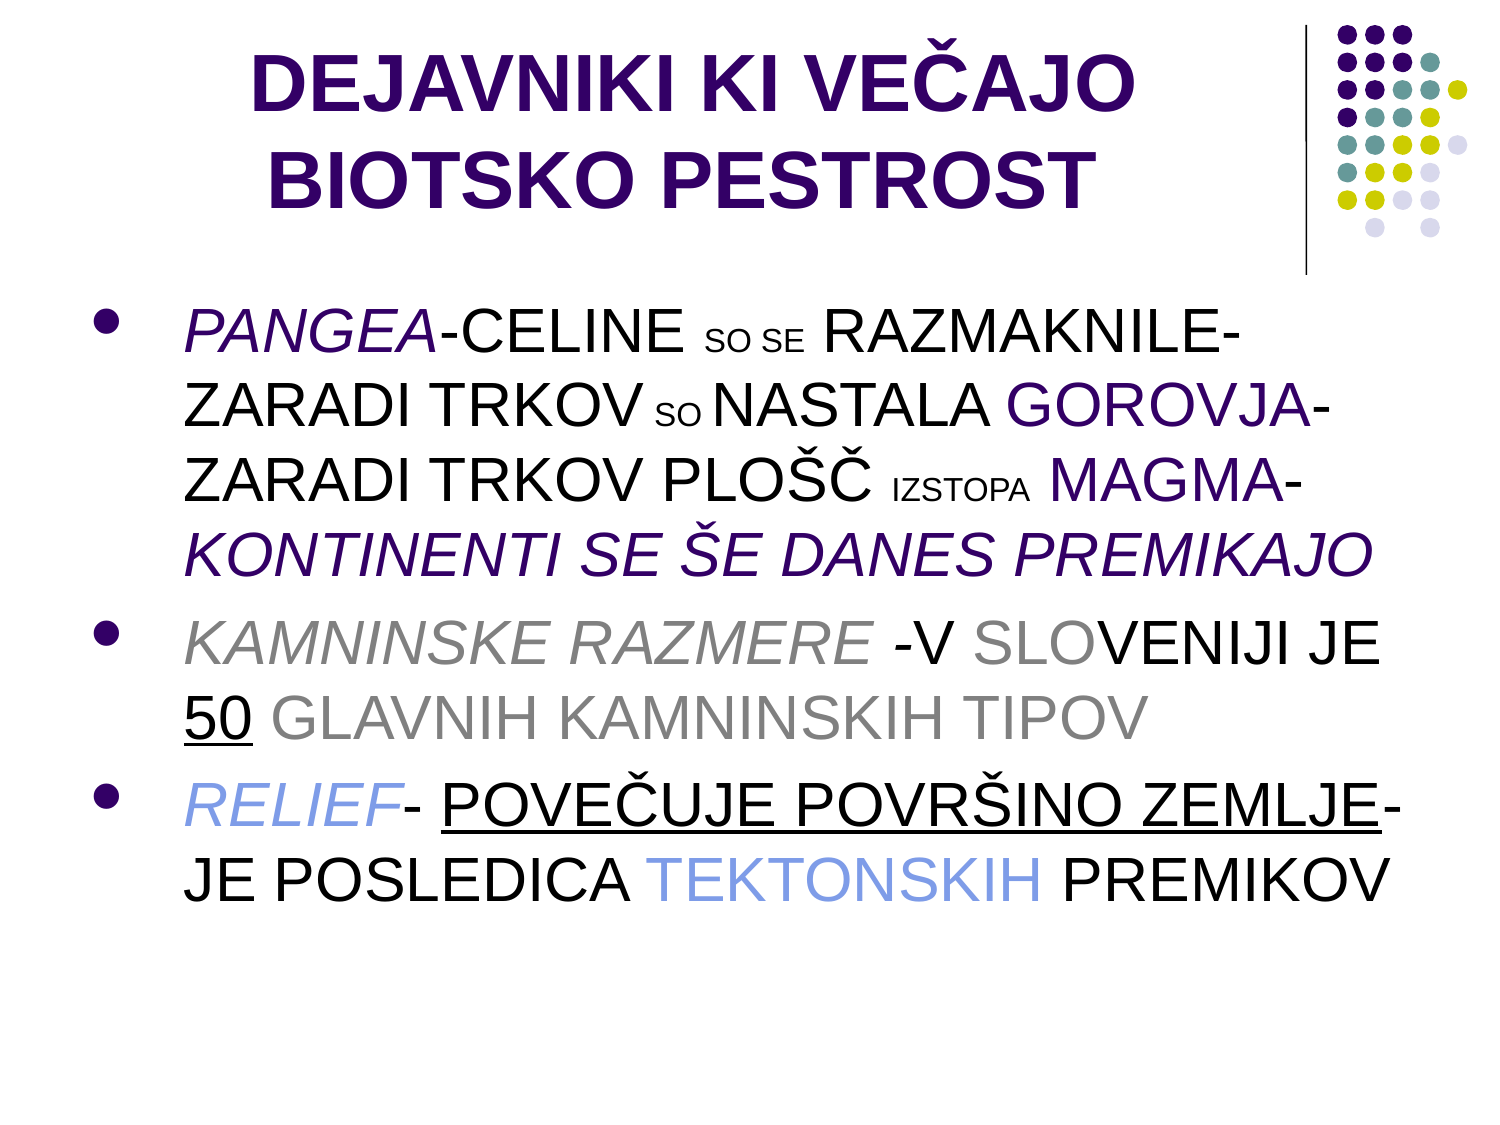

# DEJAVNIKI KI VEČAJO BIOTSKO PESTROST
PANGEA-CELINE SO SE RAZMAKNILE- ZARADI TRKOV SO NASTALA GOROVJA-ZARADI TRKOV PLOŠČ IZSTOPA MAGMA- KONTINENTI SE ŠE DANES PREMIKAJO
KAMNINSKE RAZMERE -V SLOVENIJI JE 50 GLAVNIH KAMNINSKIH TIPOV
RELIEF- POVEČUJE POVRŠINO ZEMLJE- JE POSLEDICA TEKTONSKIH PREMIKOV